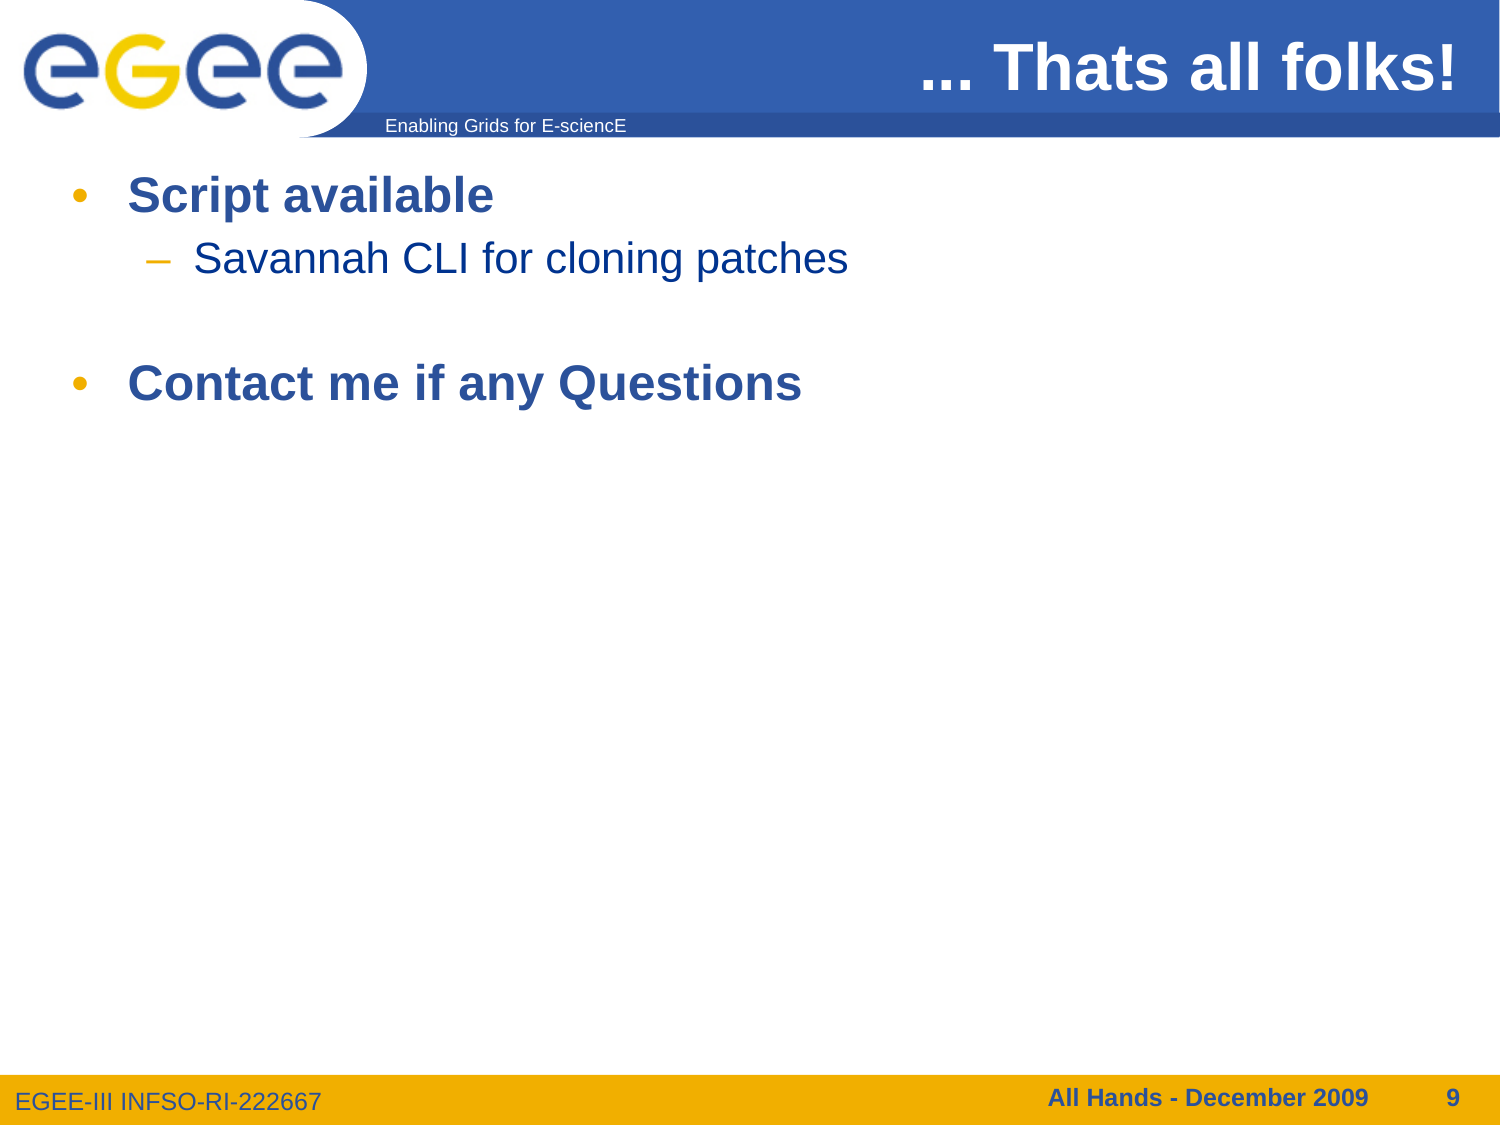

# ... Thats all folks!
Script available
Savannah CLI for cloning patches
Contact me if any Questions
All Hands - December 2009
9